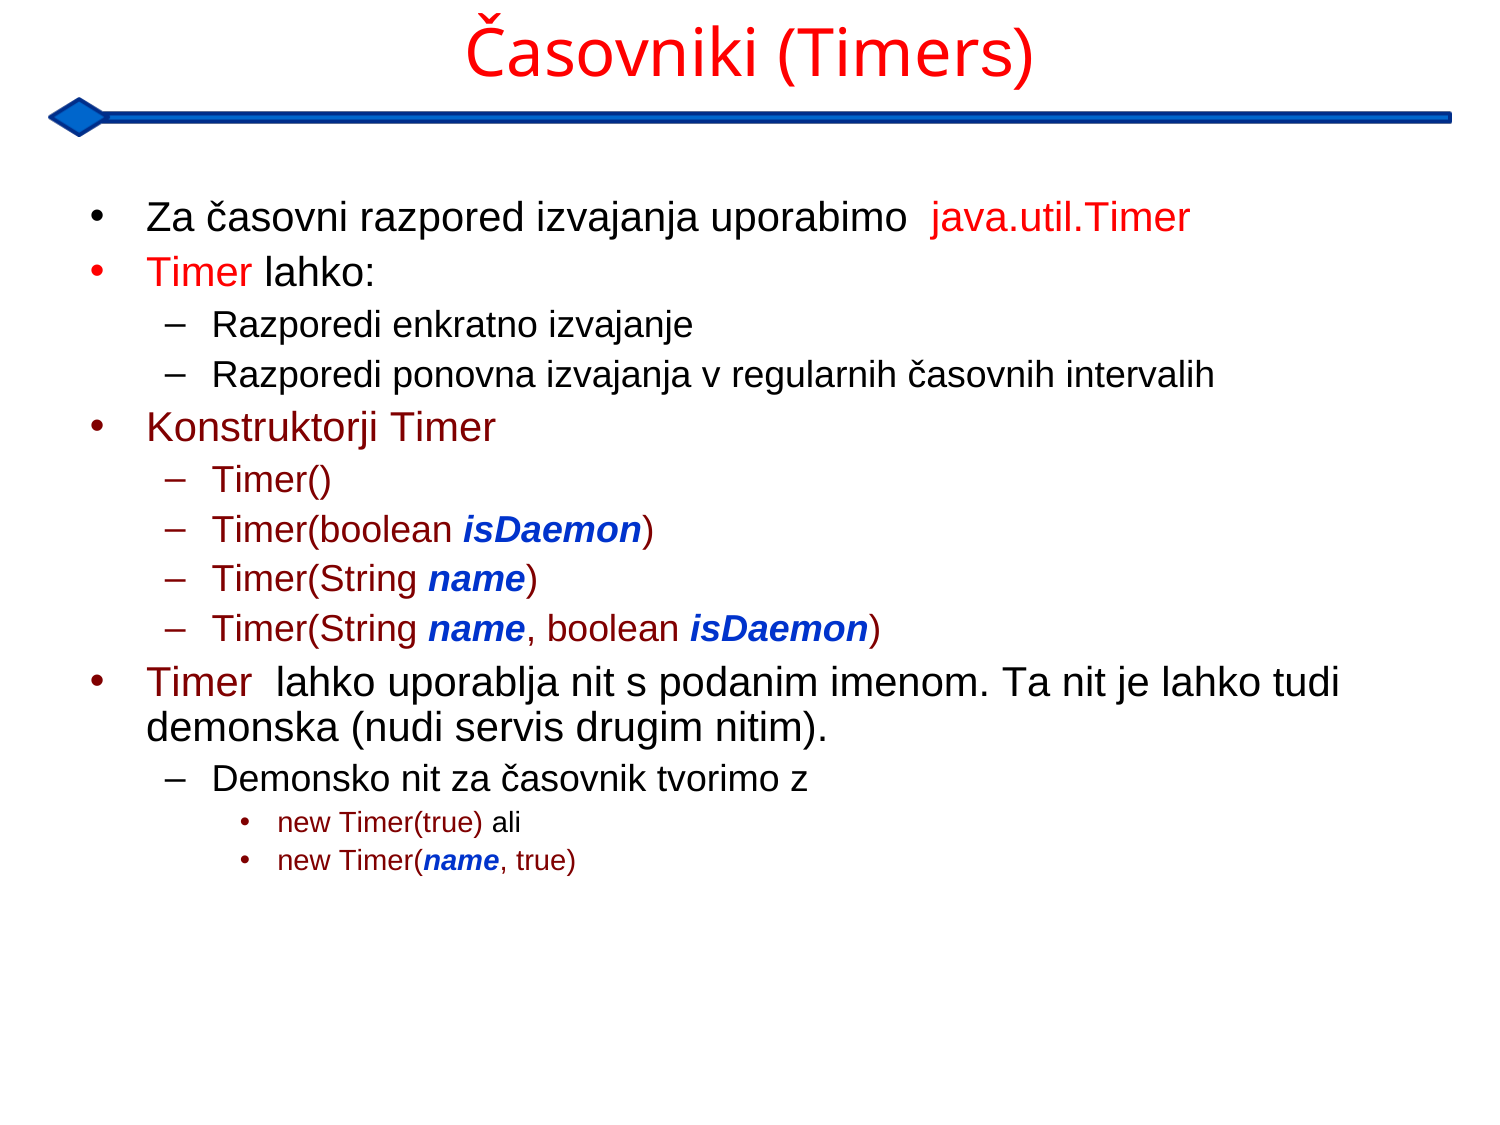

# Časovniki (Timers)
Za časovni razpored izvajanja uporabimo java.util.Timer
Timer lahko:
Razporedi enkratno izvajanje
Razporedi ponovna izvajanja v regularnih časovnih intervalih
Konstruktorji Timer
Timer()
Timer(boolean isDaemon)
Timer(String name)
Timer(String name, boolean isDaemon)
Timer lahko uporablja nit s podanim imenom. Ta nit je lahko tudi demonska (nudi servis drugim nitim).
Demonsko nit za časovnik tvorimo z
new Timer(true) ali
new Timer(name, true)